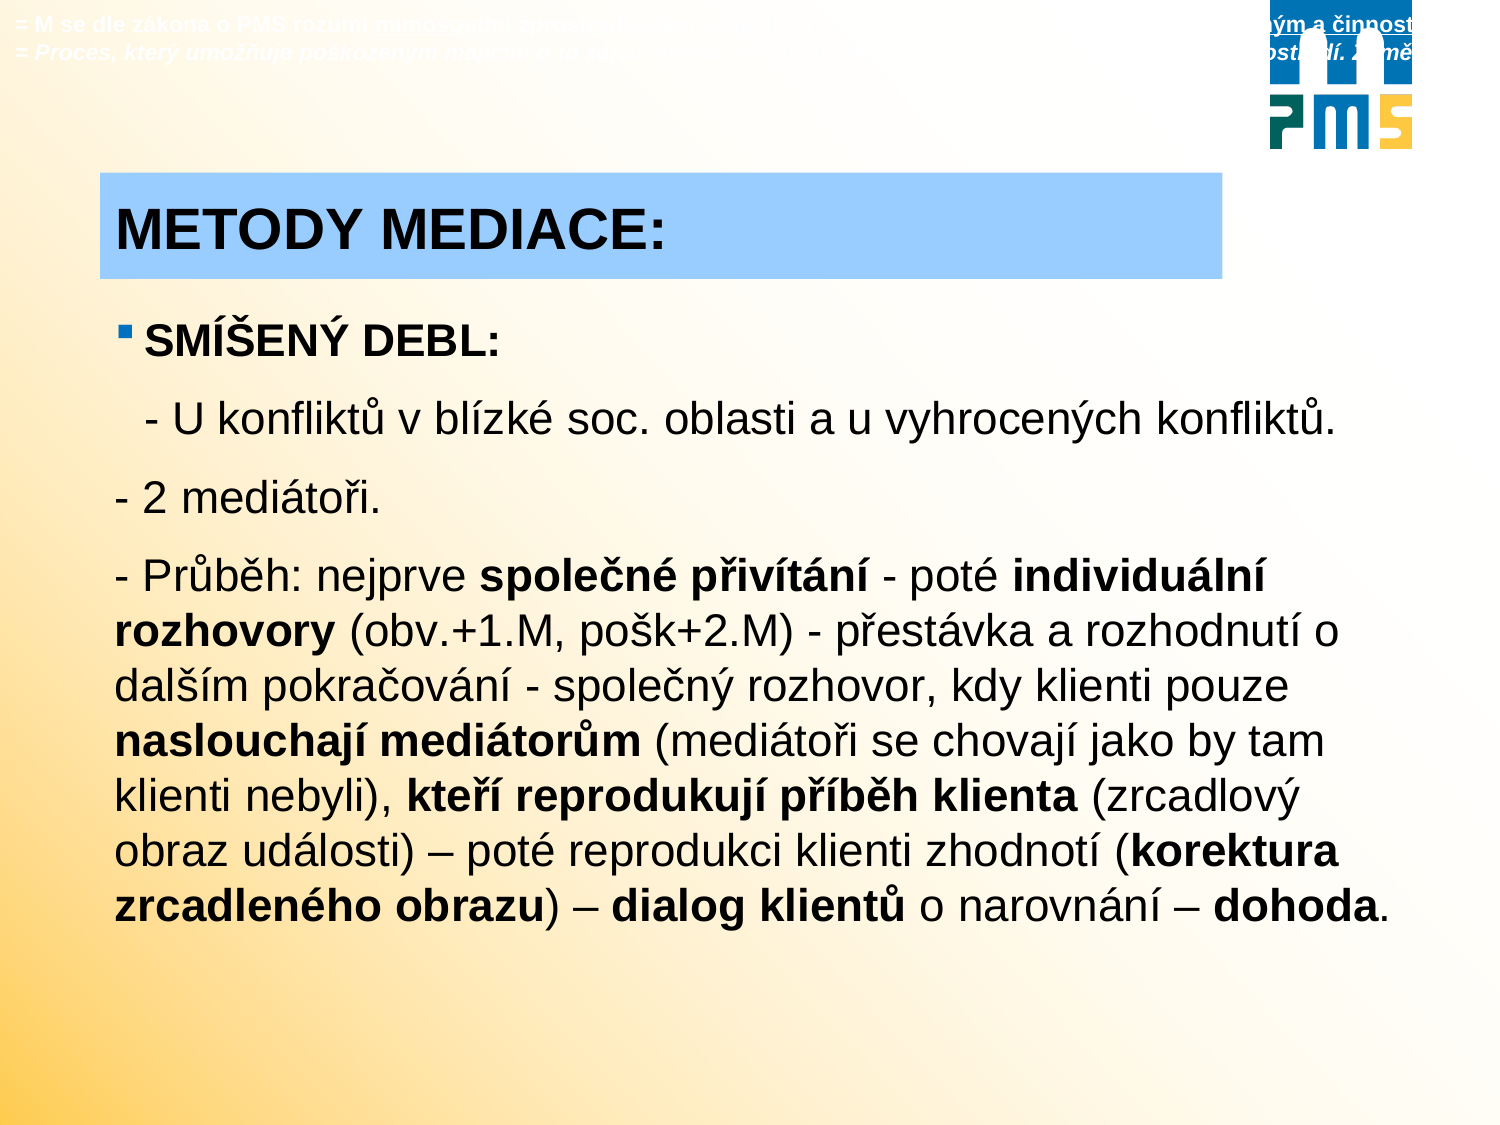

= M se dle zákona o PMS rozumí mimosoudní zprostředkování za účelem řešení sporu mezi obviněným a poškozeným a činnost směřující k urovnání konfliktního stavu vykonávaná v souvislosti s trestním řízením. Mediaci lze provádět jen s výslovným souhlasem obviněného a poškozeného.
= Proces, který umožňuje poškozeným majícím o to zájem setkat se s pachatelem v bezpečném a uspořádaném prostředí. Záměrem je vést pachatele k  odpovědnosti a zároveň poskytnout podporu a pomoc pošk. Pošk.- sdělit, jak jej TČ ovlivnil, dostat odpovědi na své otázky a účastnit se plánu NŠ.
METODY MEDIACE:
SMÍŠENÝ DEBL:
- U konfliktů v blízké soc. oblasti a u vyhrocených konfliktů.
- 2 mediátoři.
- Průběh: nejprve společné přivítání - poté individuální rozhovory (obv.+1.M, pošk+2.M) - přestávka a rozhodnutí o dalším pokračování - společný rozhovor, kdy klienti pouze naslouchají mediátorům (mediátoři se chovají jako by tam klienti nebyli), kteří reprodukují příběh klienta (zrcadlový obraz události) – poté reprodukci klienti zhodnotí (korektura zrcadleného obrazu) – dialog klientů o narovnání – dohoda.